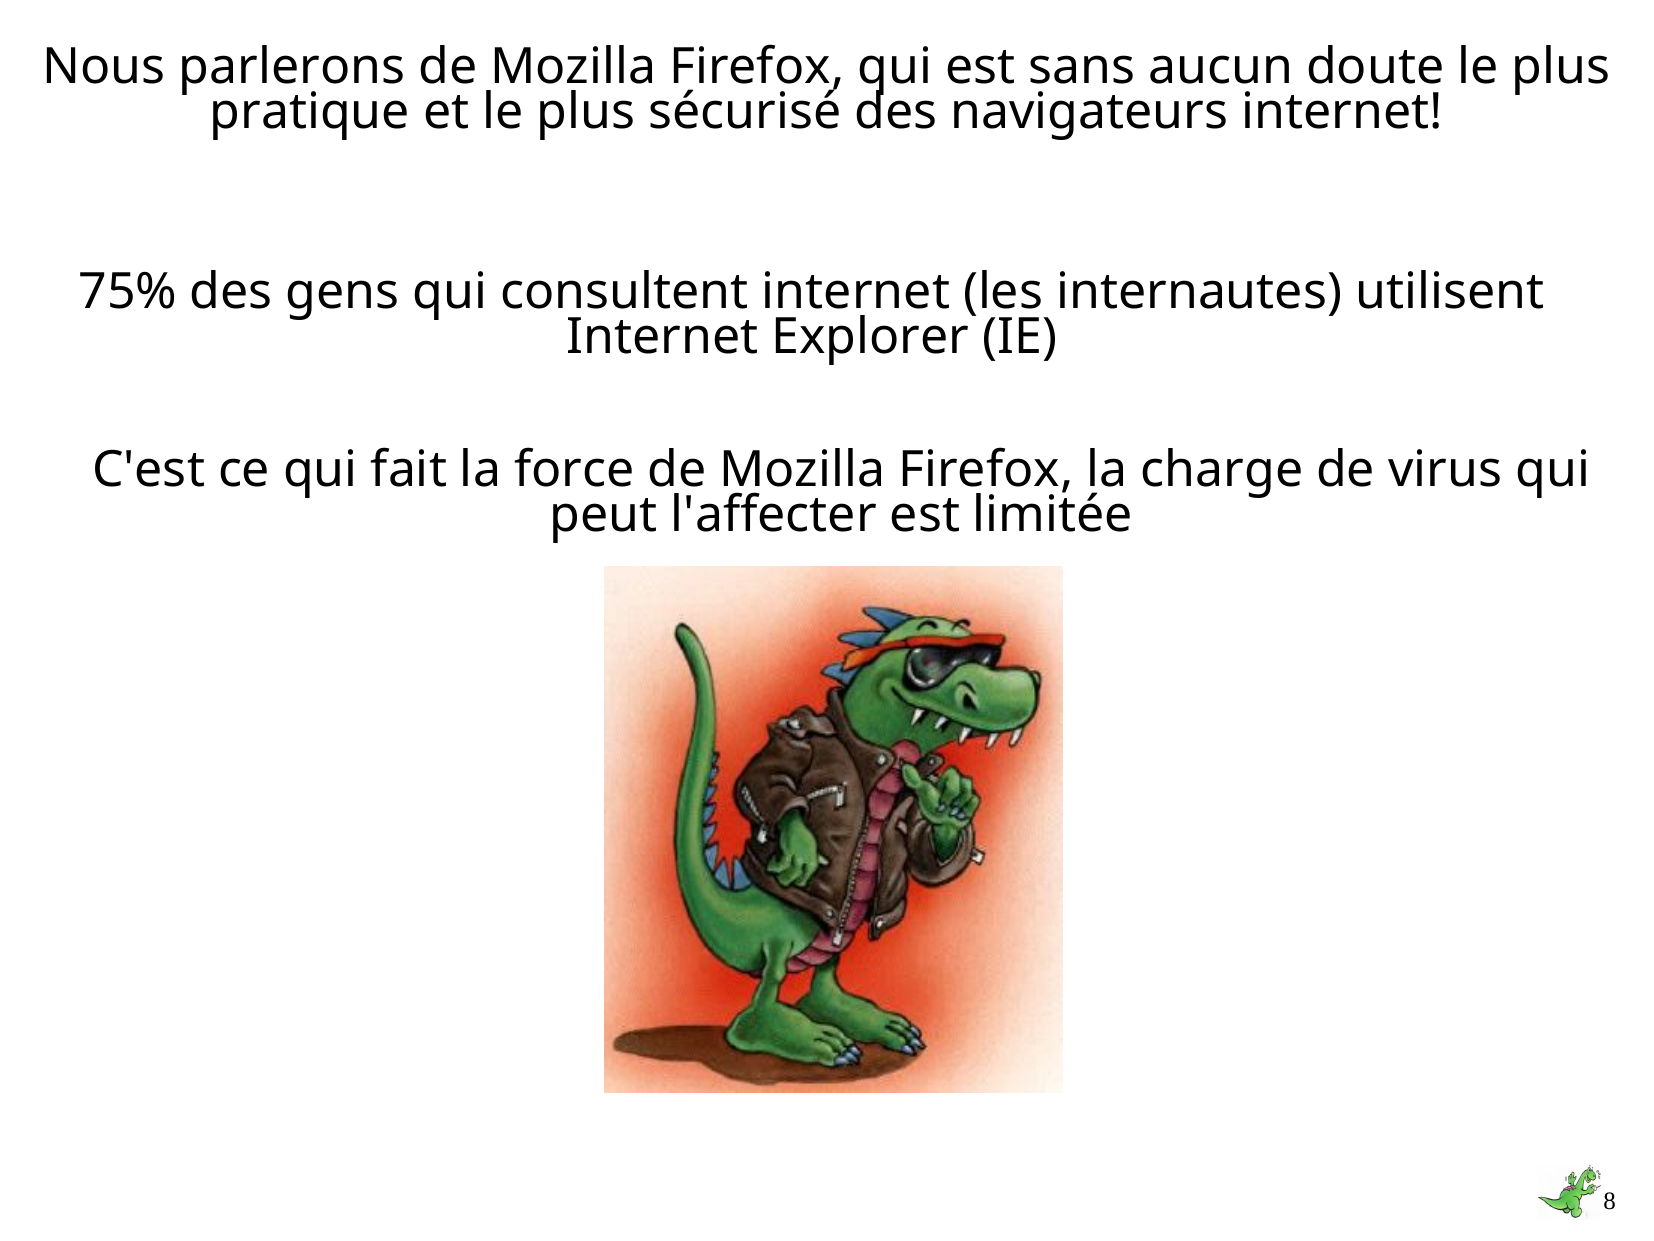

Nous parlerons de Mozilla Firefox, qui est sans aucun doute le plus pratique et le plus sécurisé des navigateurs internet!
75% des gens qui consultent internet (les internautes) utilisent Internet Explorer (IE)
C'est ce qui fait la force de Mozilla Firefox, la charge de virus qui peut l'affecter est limitée
8